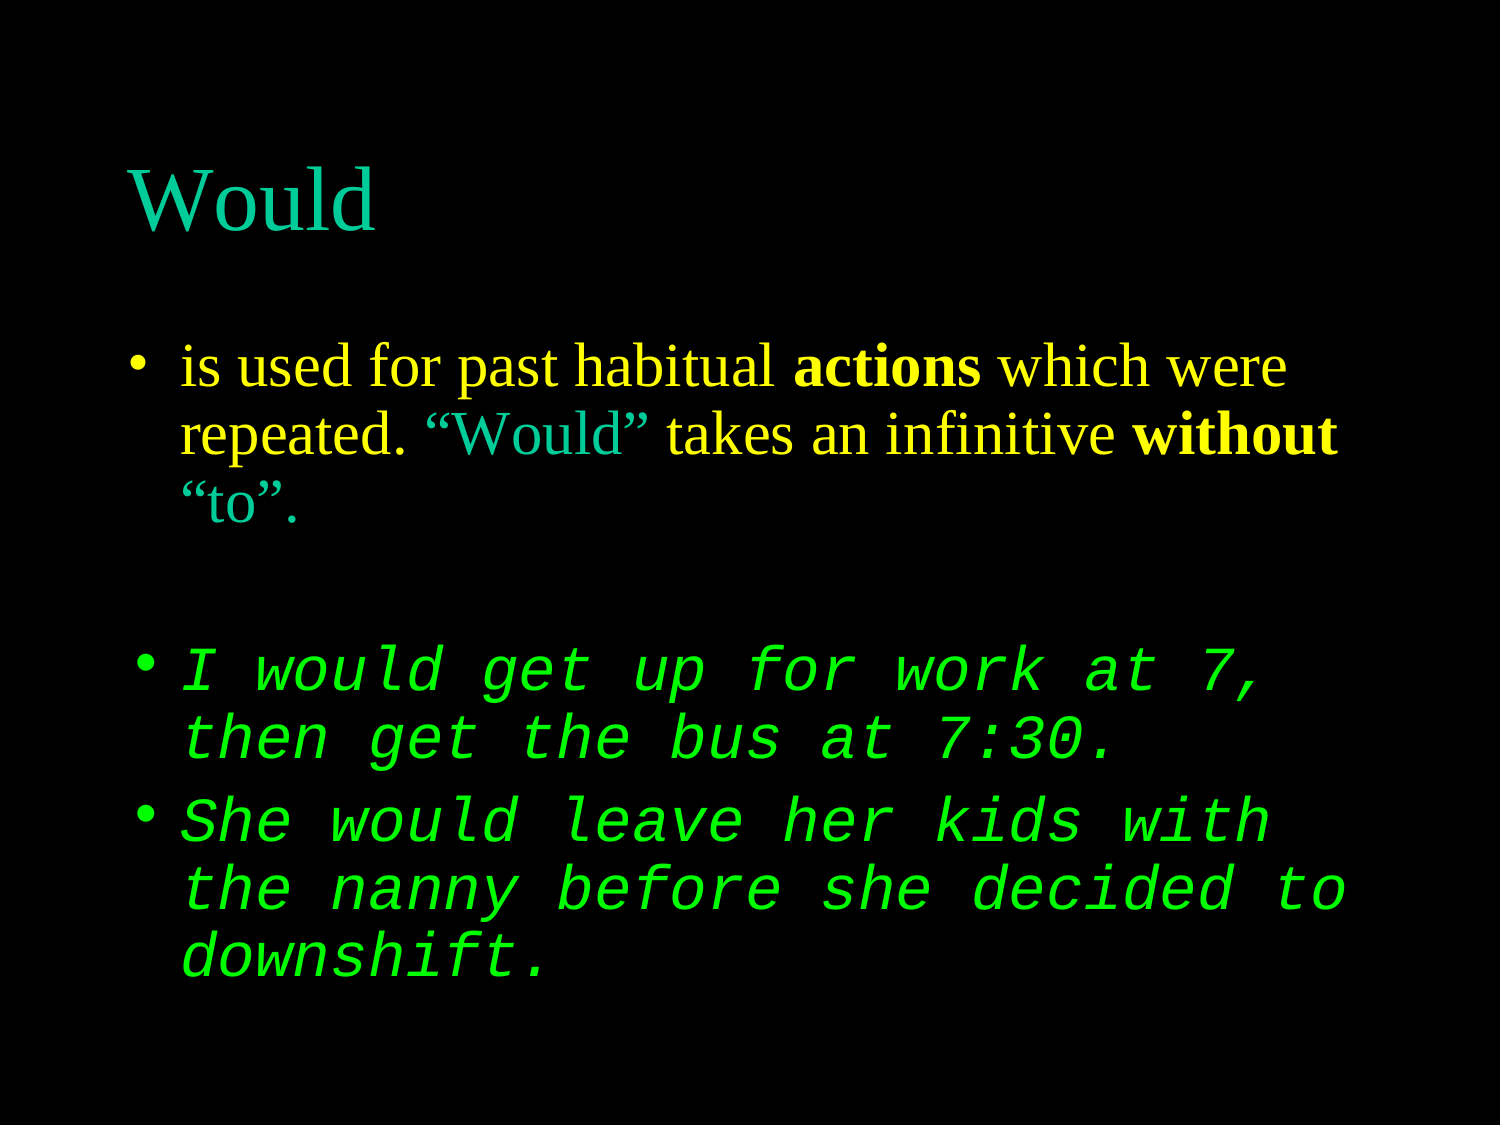

# Would
is used for past habitual actions which were repeated. “Would” takes an infinitive without “to”.
I would get up for work at 7, then get the bus at 7:30.
She would leave her kids with the nanny before she decided to downshift.